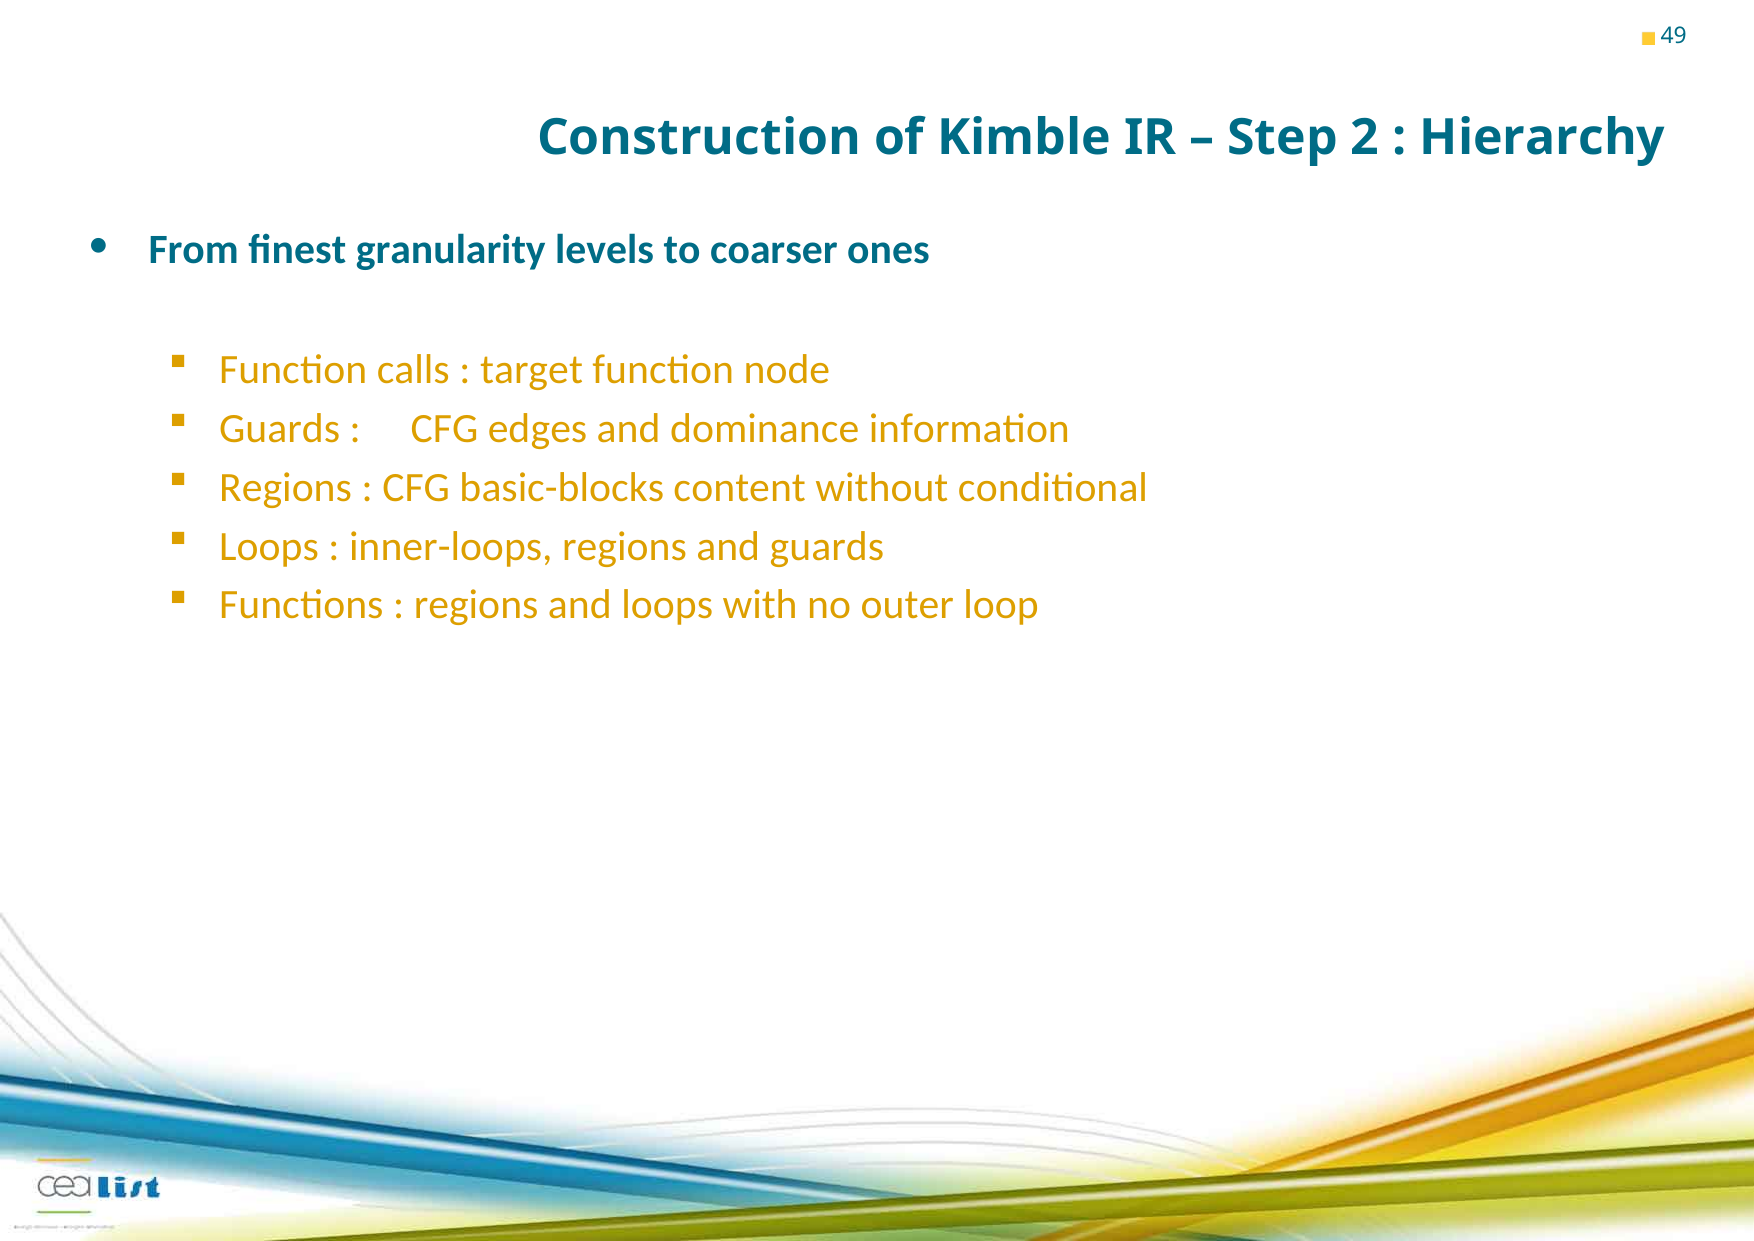

# Construction of Kimble IR – Step 2 : Hierarchy
From finest granularity levels to coarser ones
Function calls : target function node
Guards : 	CFG edges and dominance information
Regions : CFG basic-blocks content without conditional
Loops : inner-loops, regions and guards
Functions : regions and loops with no outer loop